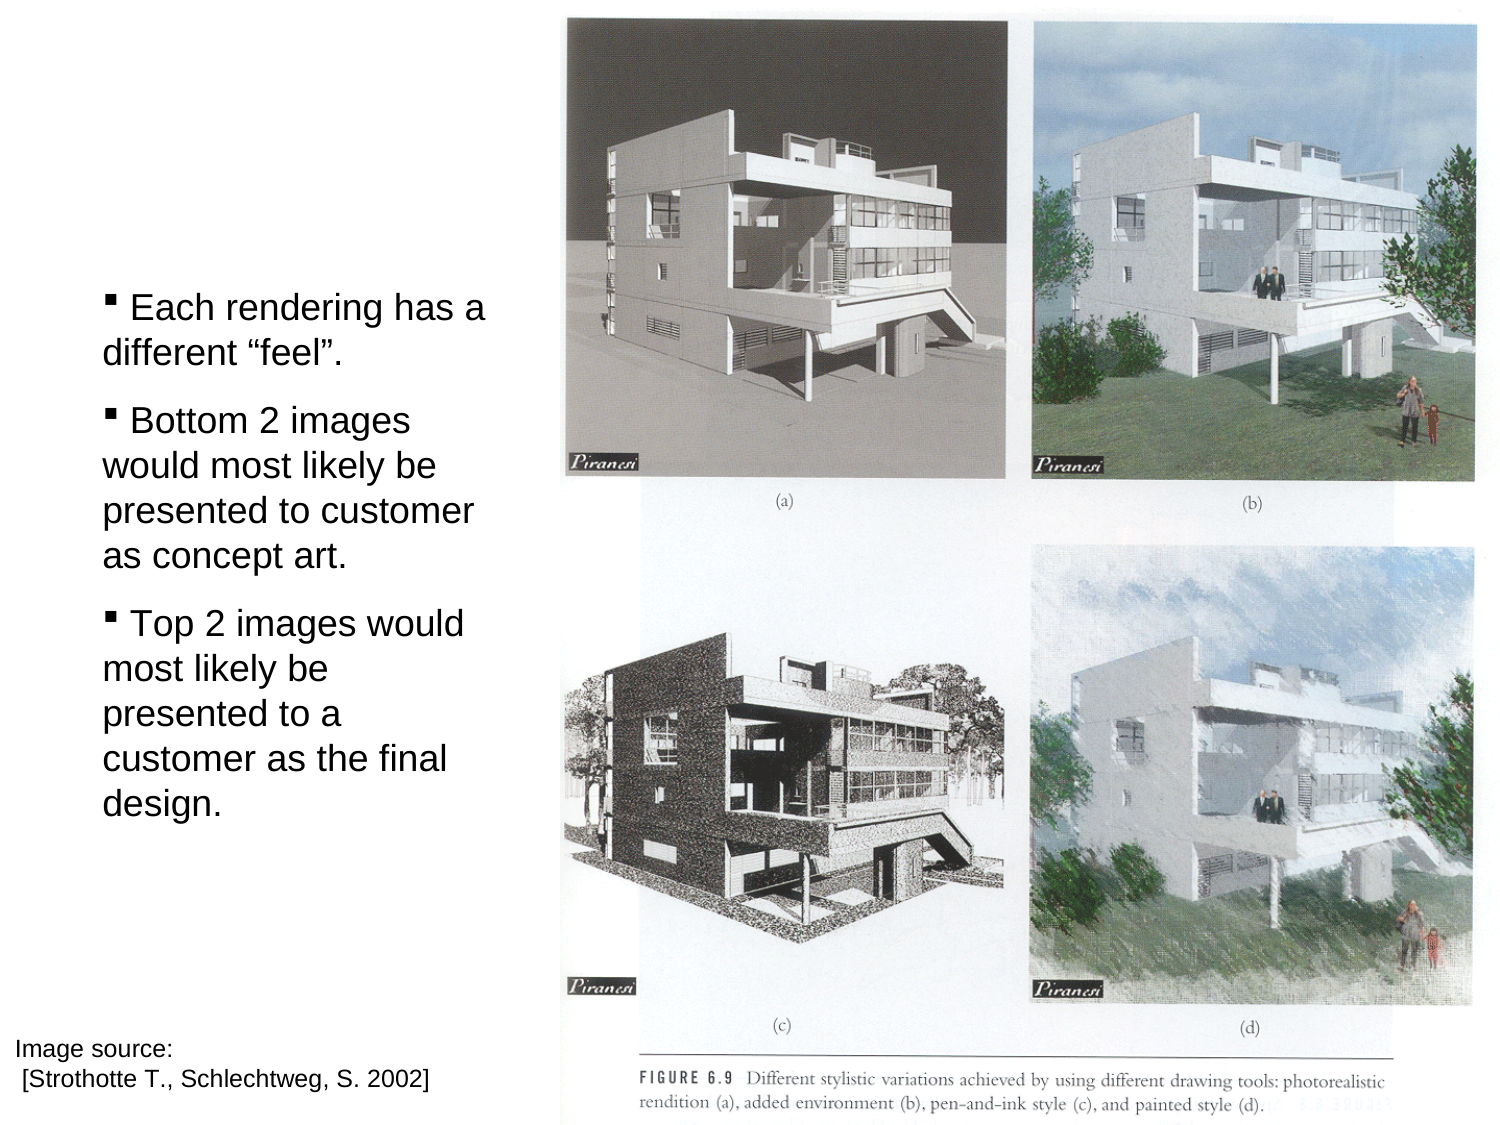

# Example:
 Each rendering has a different “feel”.
 Bottom 2 images would most likely be presented to customer as concept art.
 Top 2 images would most likely be presented to a customer as the final design.
Image source:
 [Strothotte T., Schlechtweg, S. 2002]